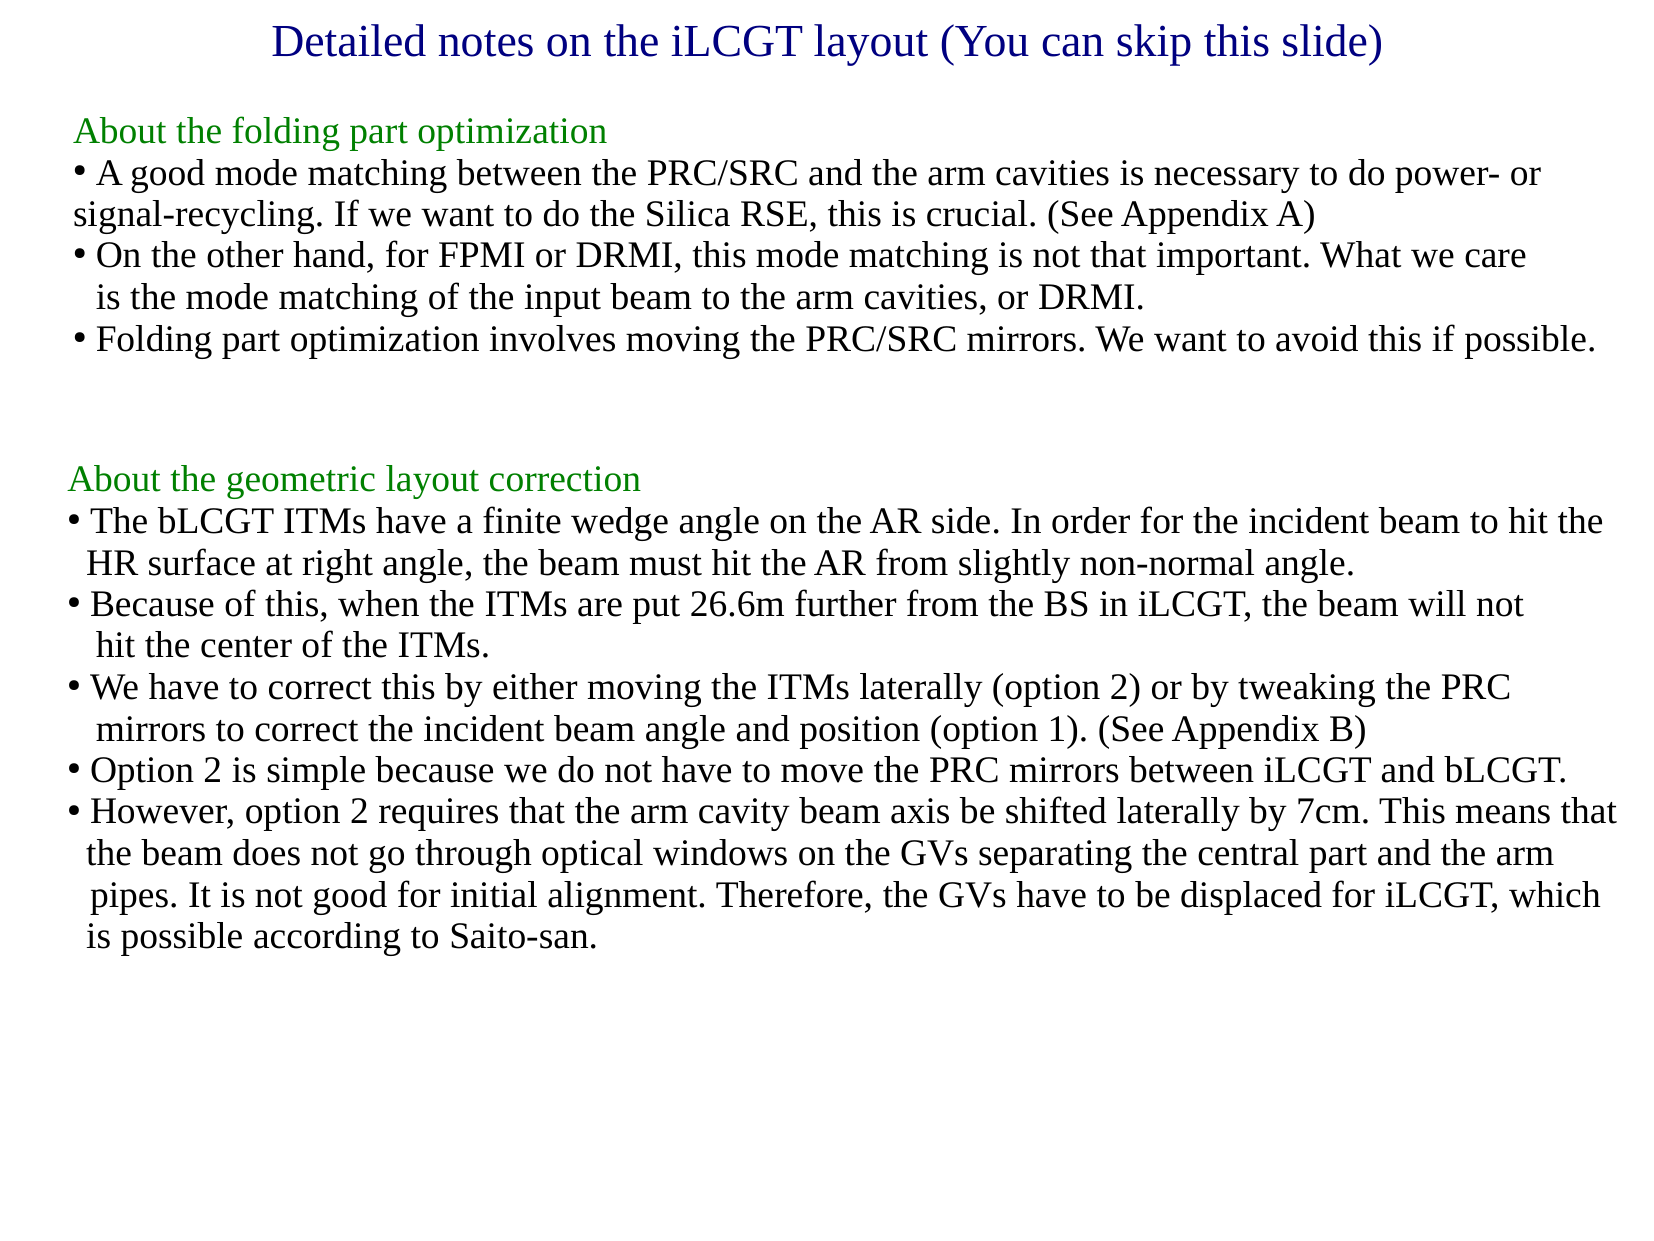

Detailed notes on the iLCGT layout (You can skip this slide)
About the folding part optimization
 A good mode matching between the PRC/SRC and the arm cavities is necessary to do power- or
signal-recycling. If we want to do the Silica RSE, this is crucial. (See Appendix A)
 On the other hand, for FPMI or DRMI, this mode matching is not that important. What we care
 is the mode matching of the input beam to the arm cavities, or DRMI.
 Folding part optimization involves moving the PRC/SRC mirrors. We want to avoid this if possible.
About the geometric layout correction
 The bLCGT ITMs have a finite wedge angle on the AR side. In order for the incident beam to hit the
 HR surface at right angle, the beam must hit the AR from slightly non-normal angle.
 Because of this, when the ITMs are put 26.6m further from the BS in iLCGT, the beam will not
 hit the center of the ITMs.
 We have to correct this by either moving the ITMs laterally (option 2) or by tweaking the PRC
 mirrors to correct the incident beam angle and position (option 1). (See Appendix B)
 Option 2 is simple because we do not have to move the PRC mirrors between iLCGT and bLCGT.
 However, option 2 requires that the arm cavity beam axis be shifted laterally by 7cm. This means that
 the beam does not go through optical windows on the GVs separating the central part and the arm
 pipes. It is not good for initial alignment. Therefore, the GVs have to be displaced for iLCGT, which
 is possible according to Saito-san.